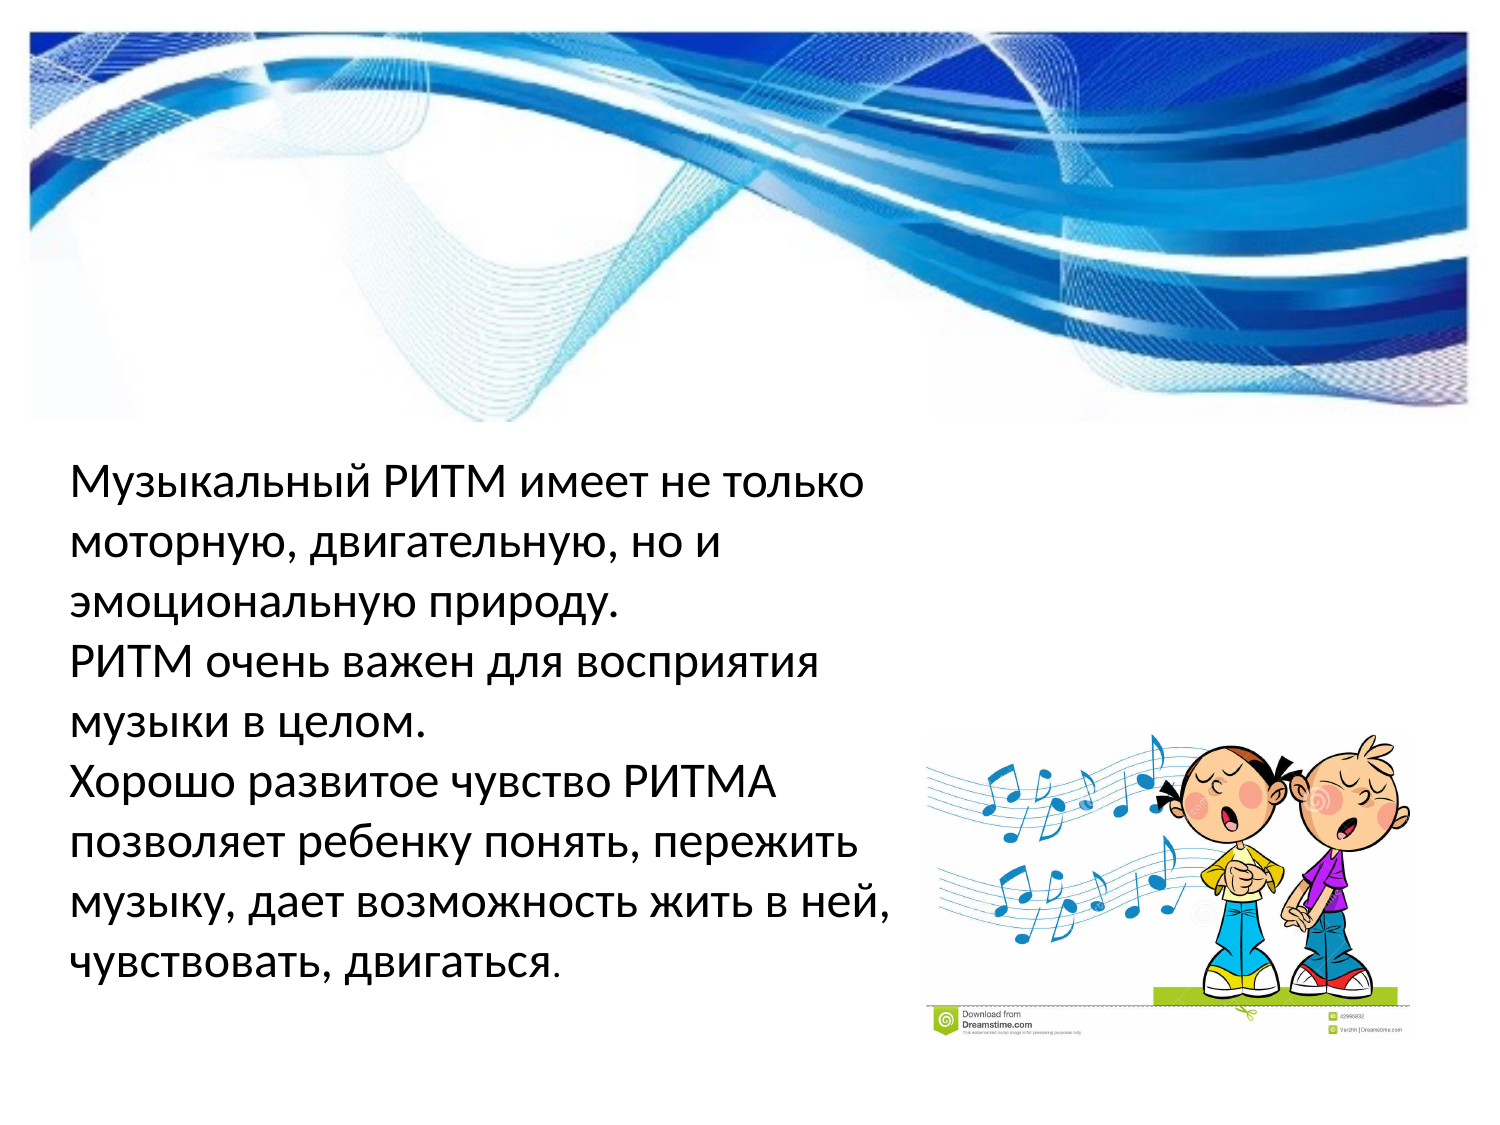

Музыкальный РИТМ имеет не только моторную, двигательную, но и эмоциональную природу.
РИТМ очень важен для восприятия музыки в целом.
Хорошо развитое чувство РИТМА позволяет ребенку понять, пережить музыку, дает возможность жить в ней, чувствовать, двигаться.